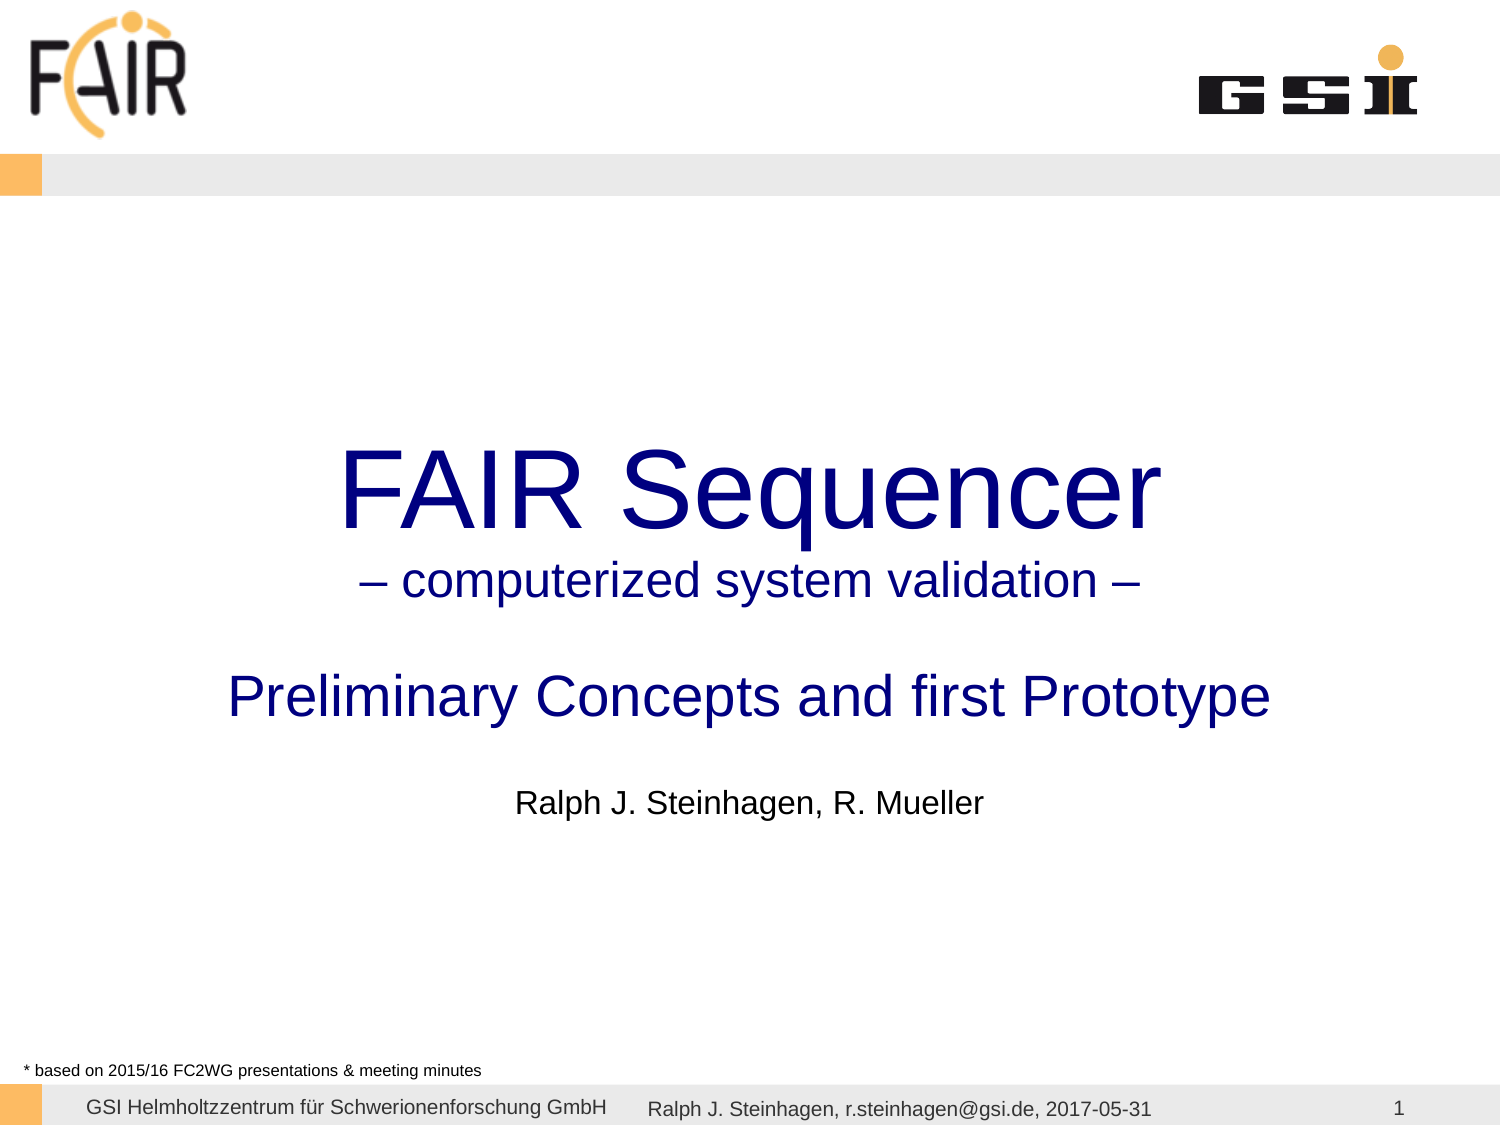

# FAIR Sequencer
– computerized system validation –
Preliminary Concepts and first Prototype
Ralph J. Steinhagen, R. Mueller
* based on 2015/16 FC2WG presentations & meeting minutes